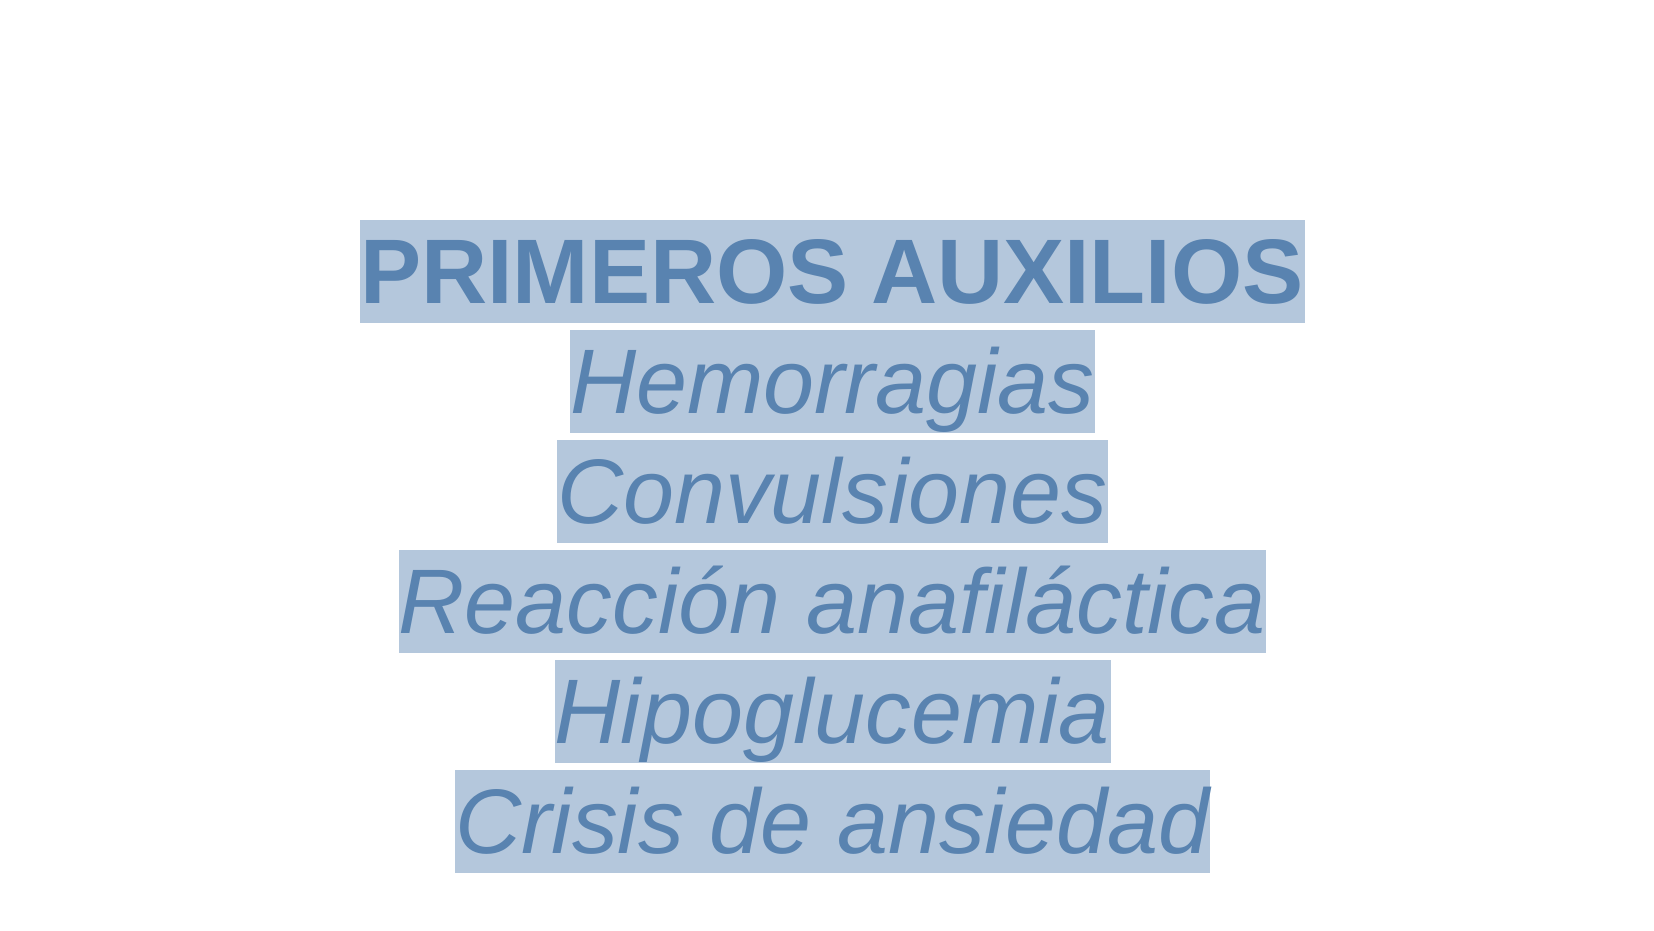

# PRIMEROS AUXILIOS Hemorragias Convulsiones Reacción anafiláctica Hipoglucemia Crisis de ansiedad